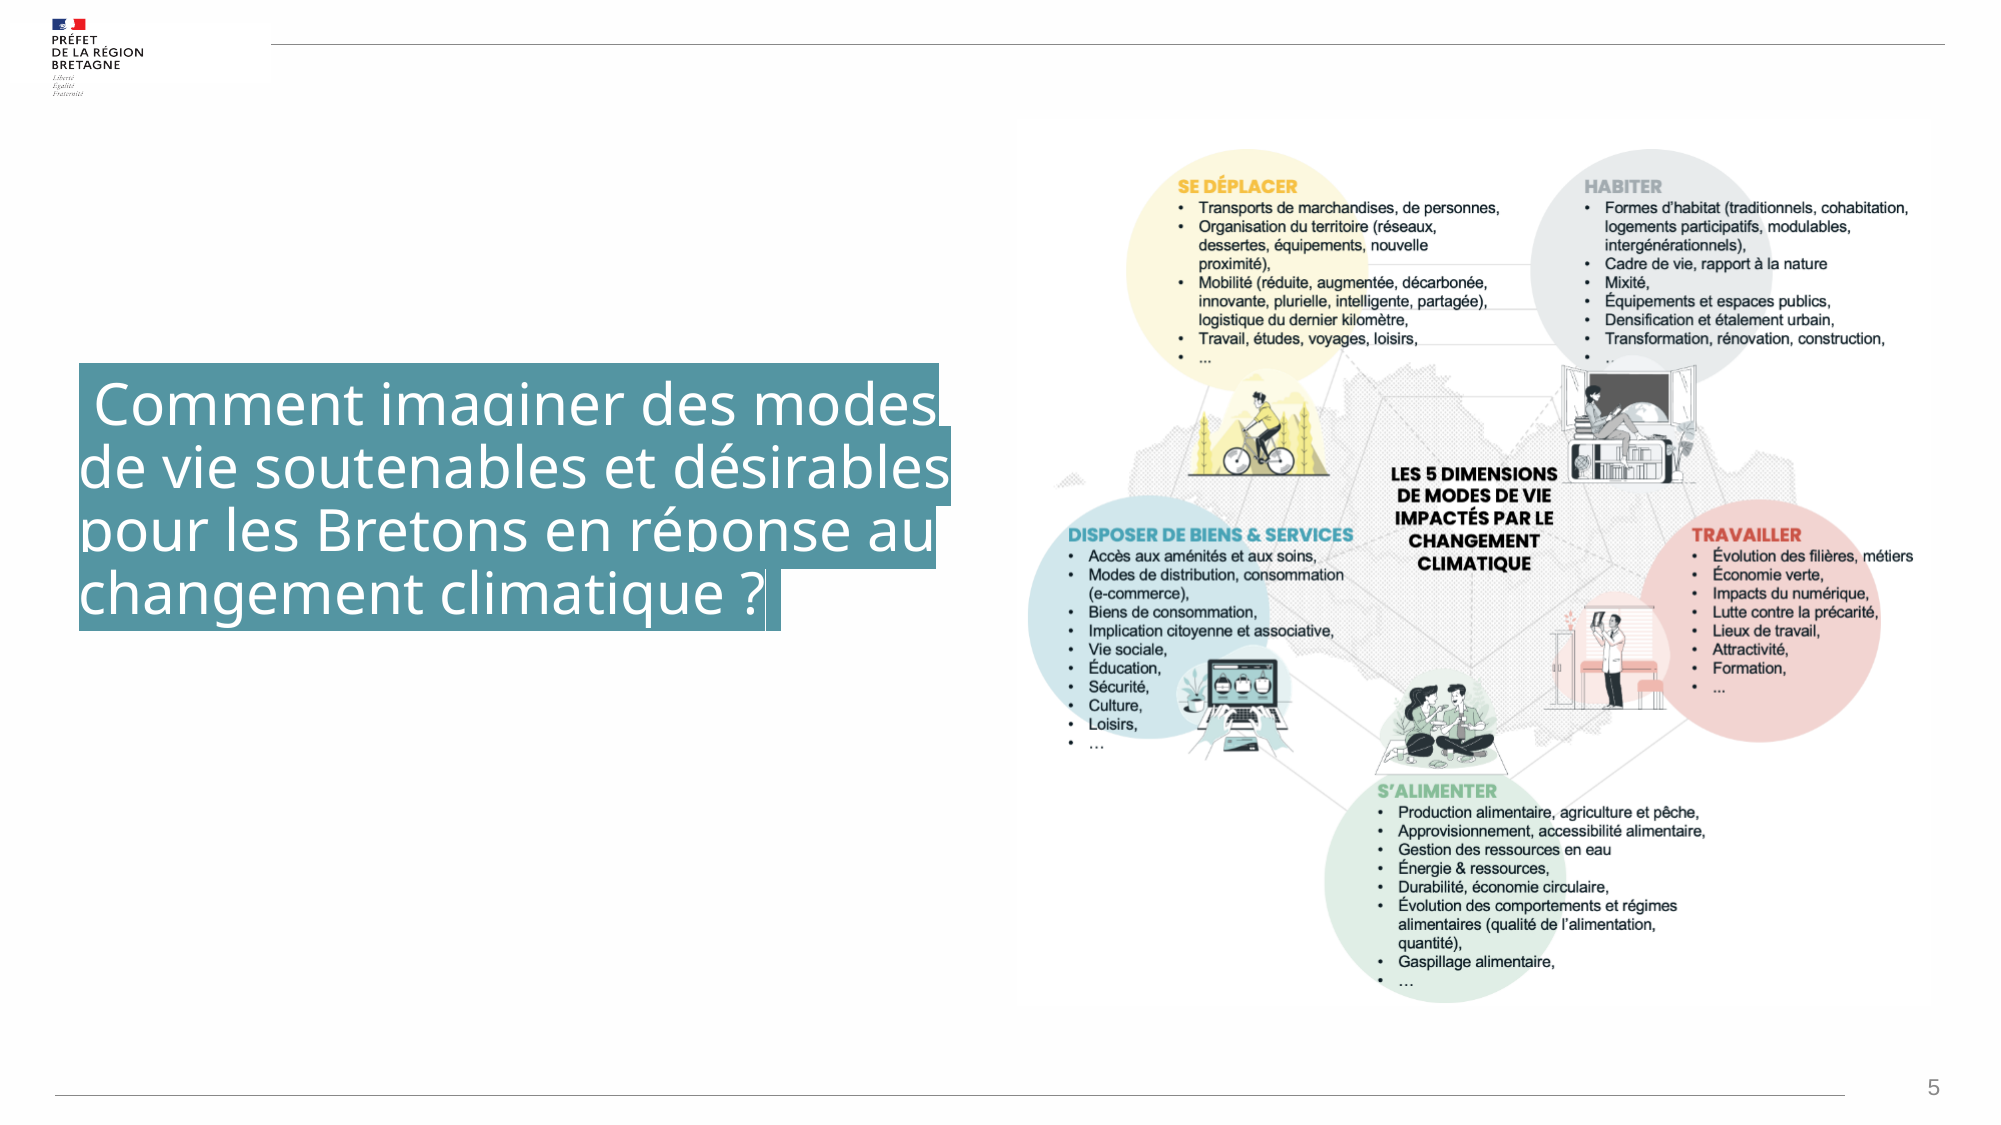

Comment imaginer des modes de vie soutenables et désirables pour les Bretons en réponse au changement climatique ?.